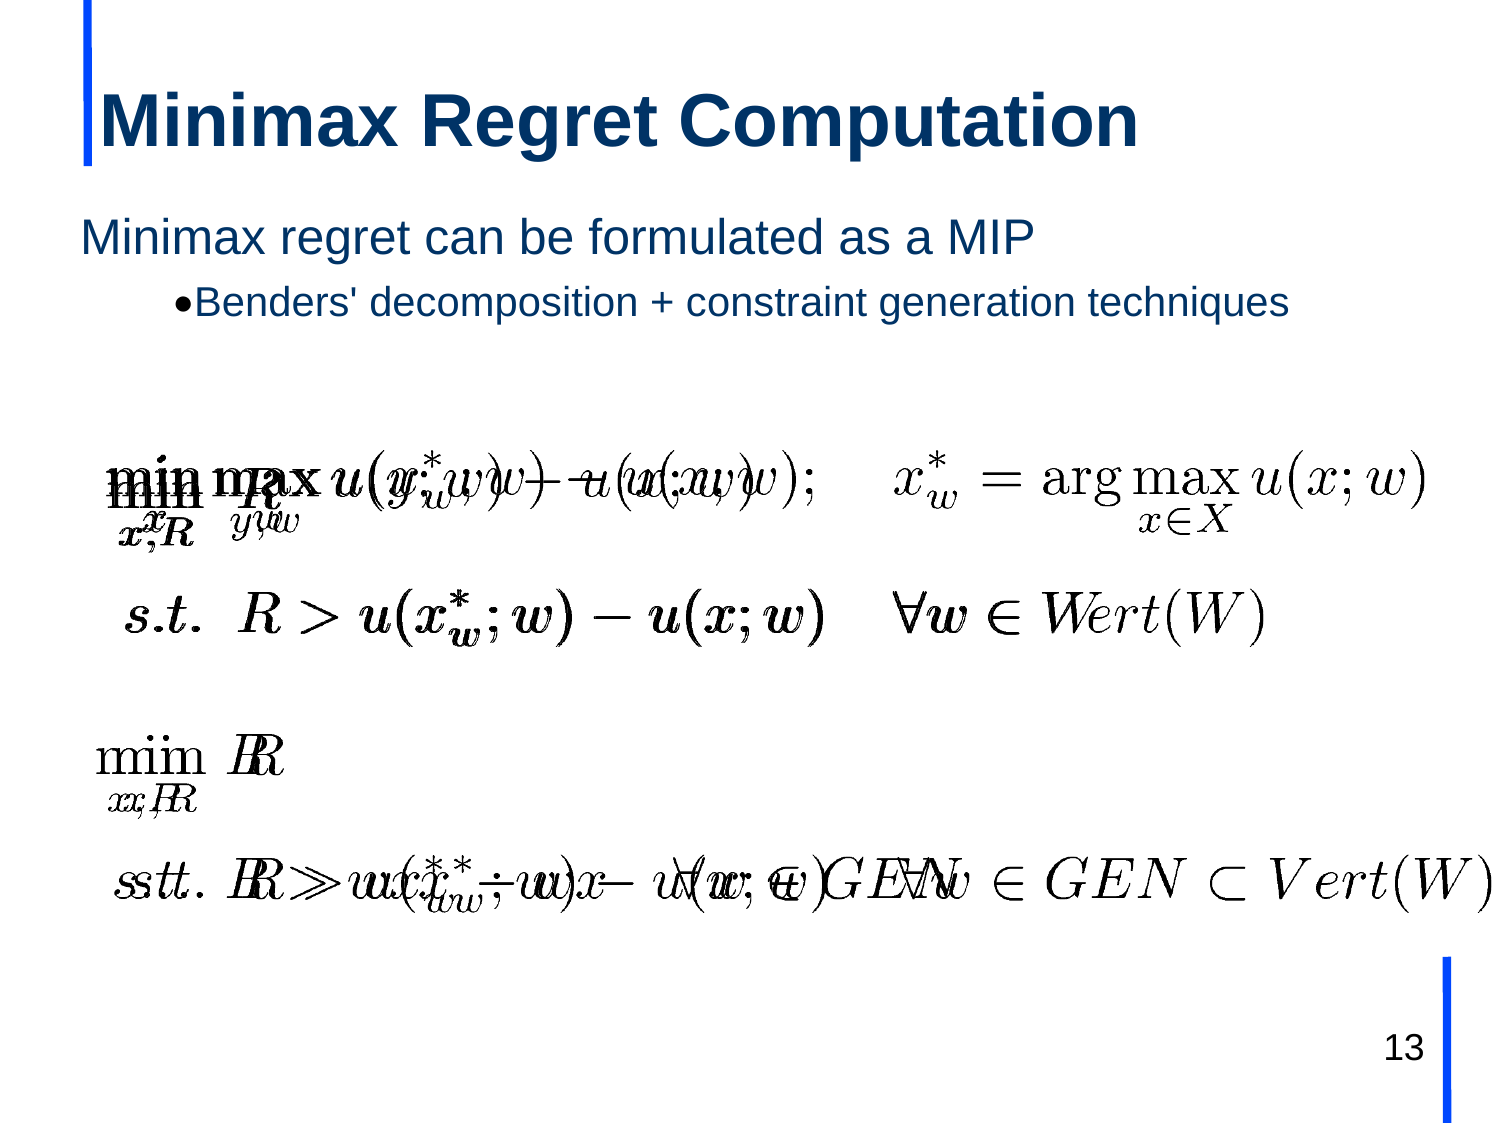

# Minimax Regret Computation
Minimax regret can be formulated as a MIP
Benders' decomposition + constraint generation techniques
13